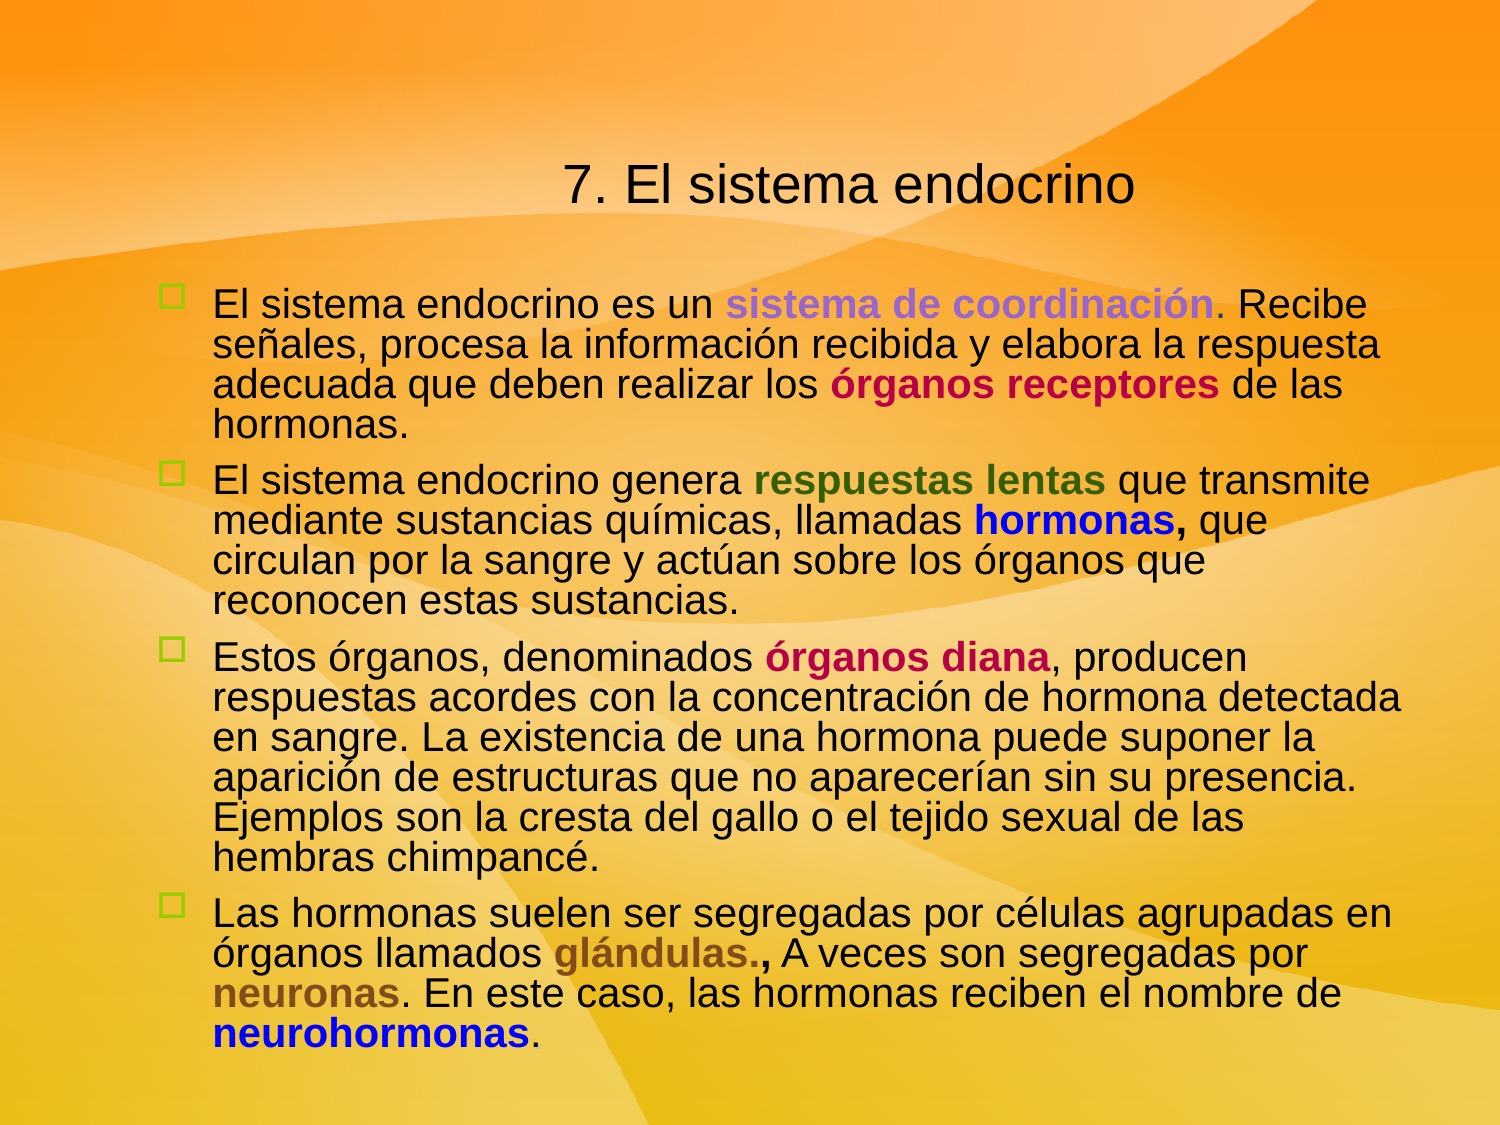

# 7. El sistema endocrino
El sistema endocrino es un sistema de coordinación. Recibe señales, procesa la información recibida y elabora la respuesta adecuada que deben realizar los órganos receptores de las hormonas.
El sistema endocrino genera respuestas lentas que transmite mediante sustancias químicas, llamadas hormonas, que circulan por la sangre y actúan sobre los órganos que reconocen estas sustancias.
Estos órganos, denominados órganos diana, producen respuestas acordes con la concentración de hormona detectada en sangre. La existencia de una hormona puede suponer la aparición de estructuras que no aparecerían sin su presencia. Ejemplos son la cresta del gallo o el tejido sexual de las hembras chimpancé.
Las hormonas suelen ser segregadas por células agrupadas en órganos llamados glándulas., A veces son segregadas por neuronas. En este caso, las hormonas reciben el nombre de neurohormonas.